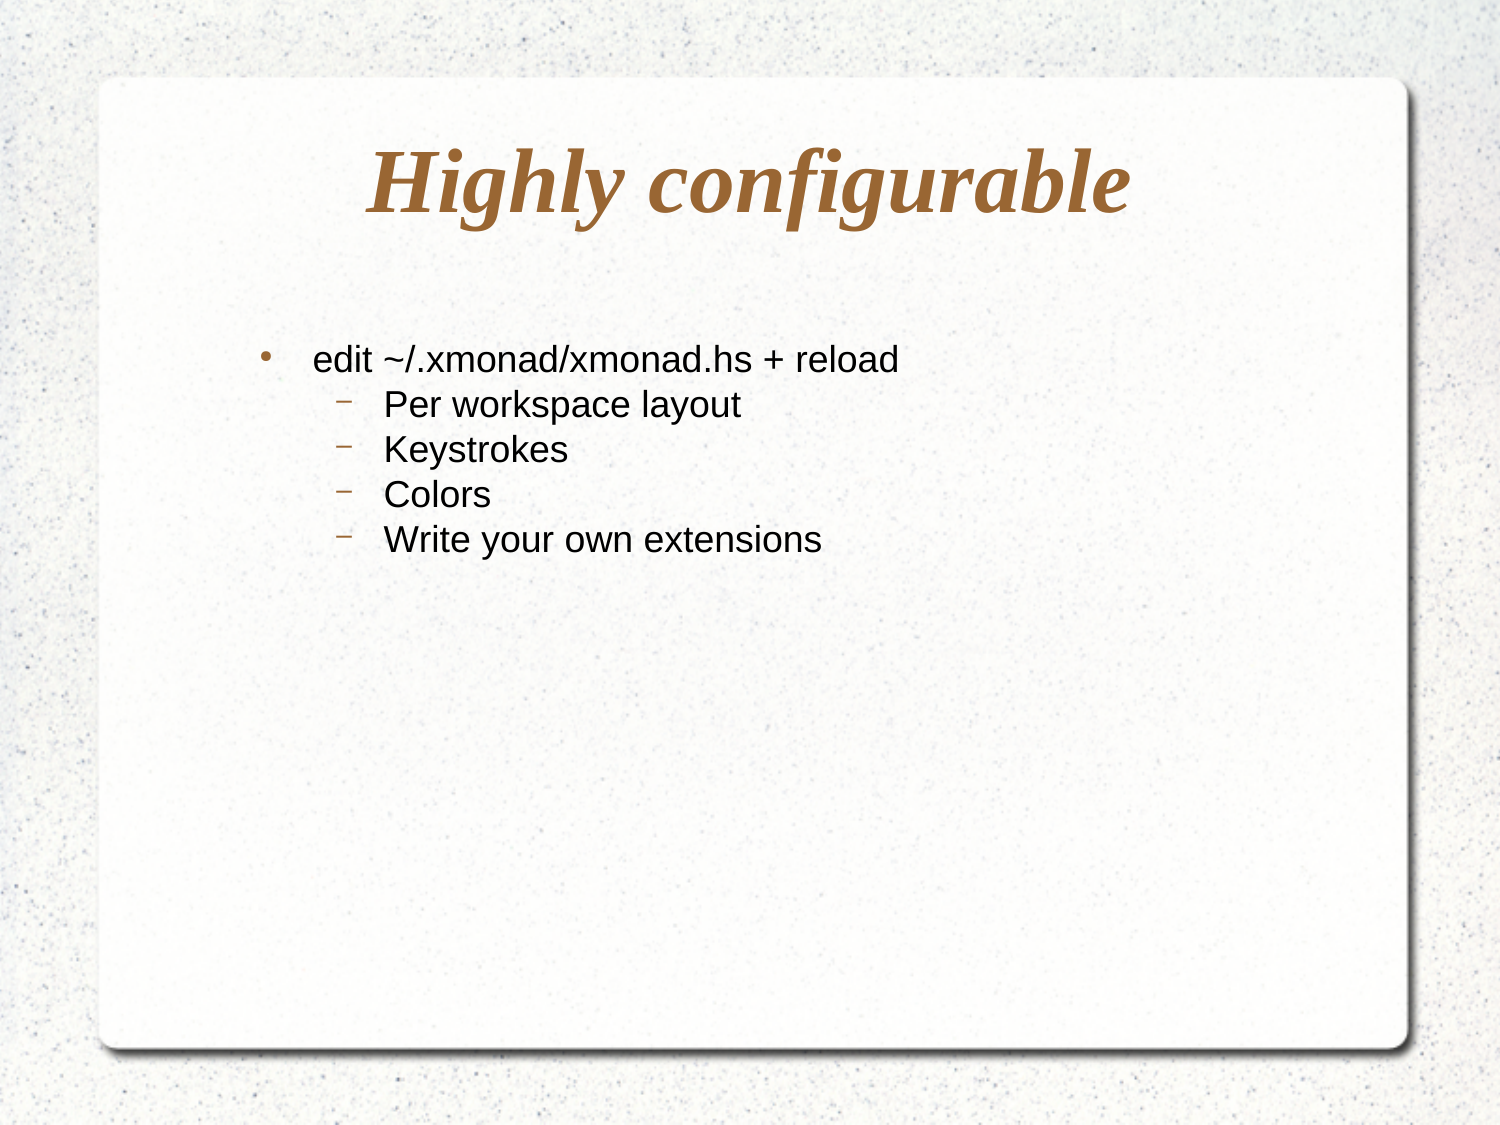

edit ~/.xmonad/xmonad.hs + reload
Per workspace layout
Keystrokes
Colors
Write your own extensions
# Highly configurable
edit ~/.xmonad/xmonad.hs + reload
Per workspace layout
Keystrokes
Colors
Write your own extensions